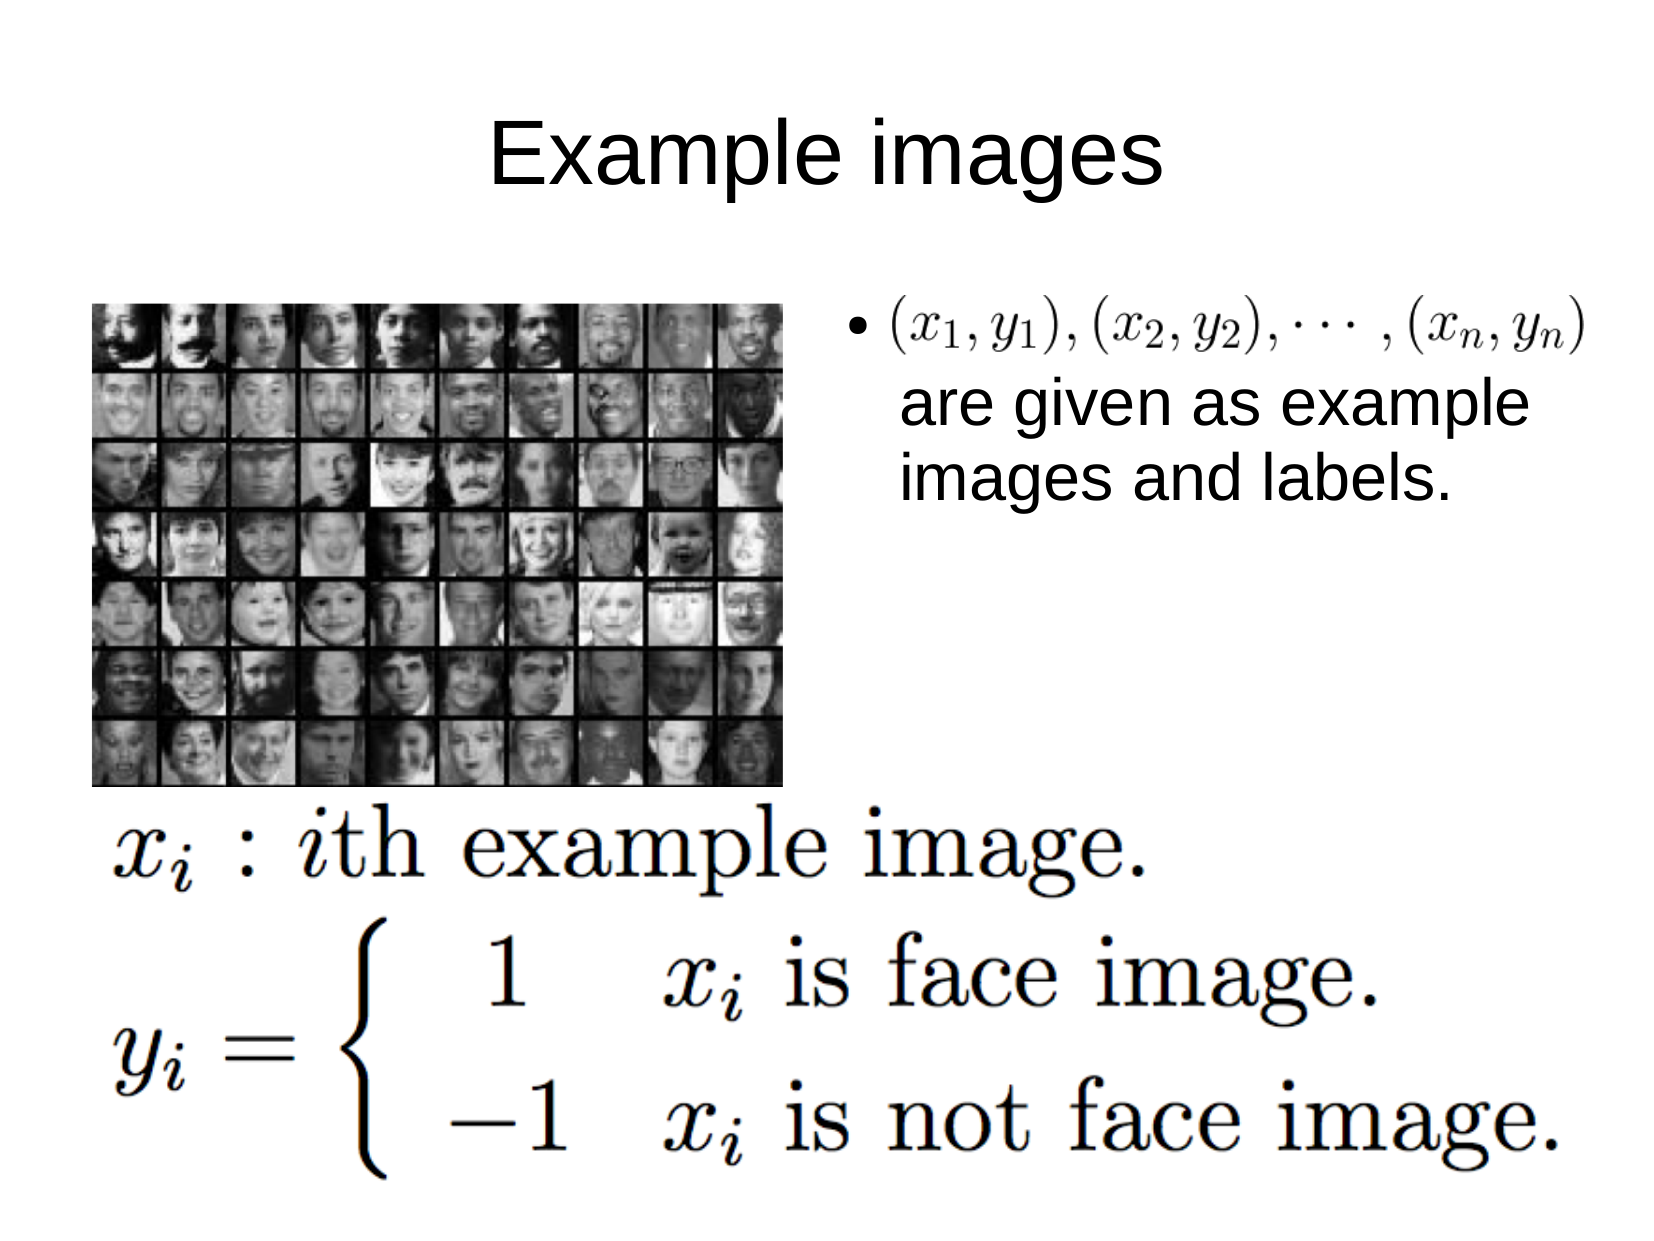

# Example images
are given as example images and labels.